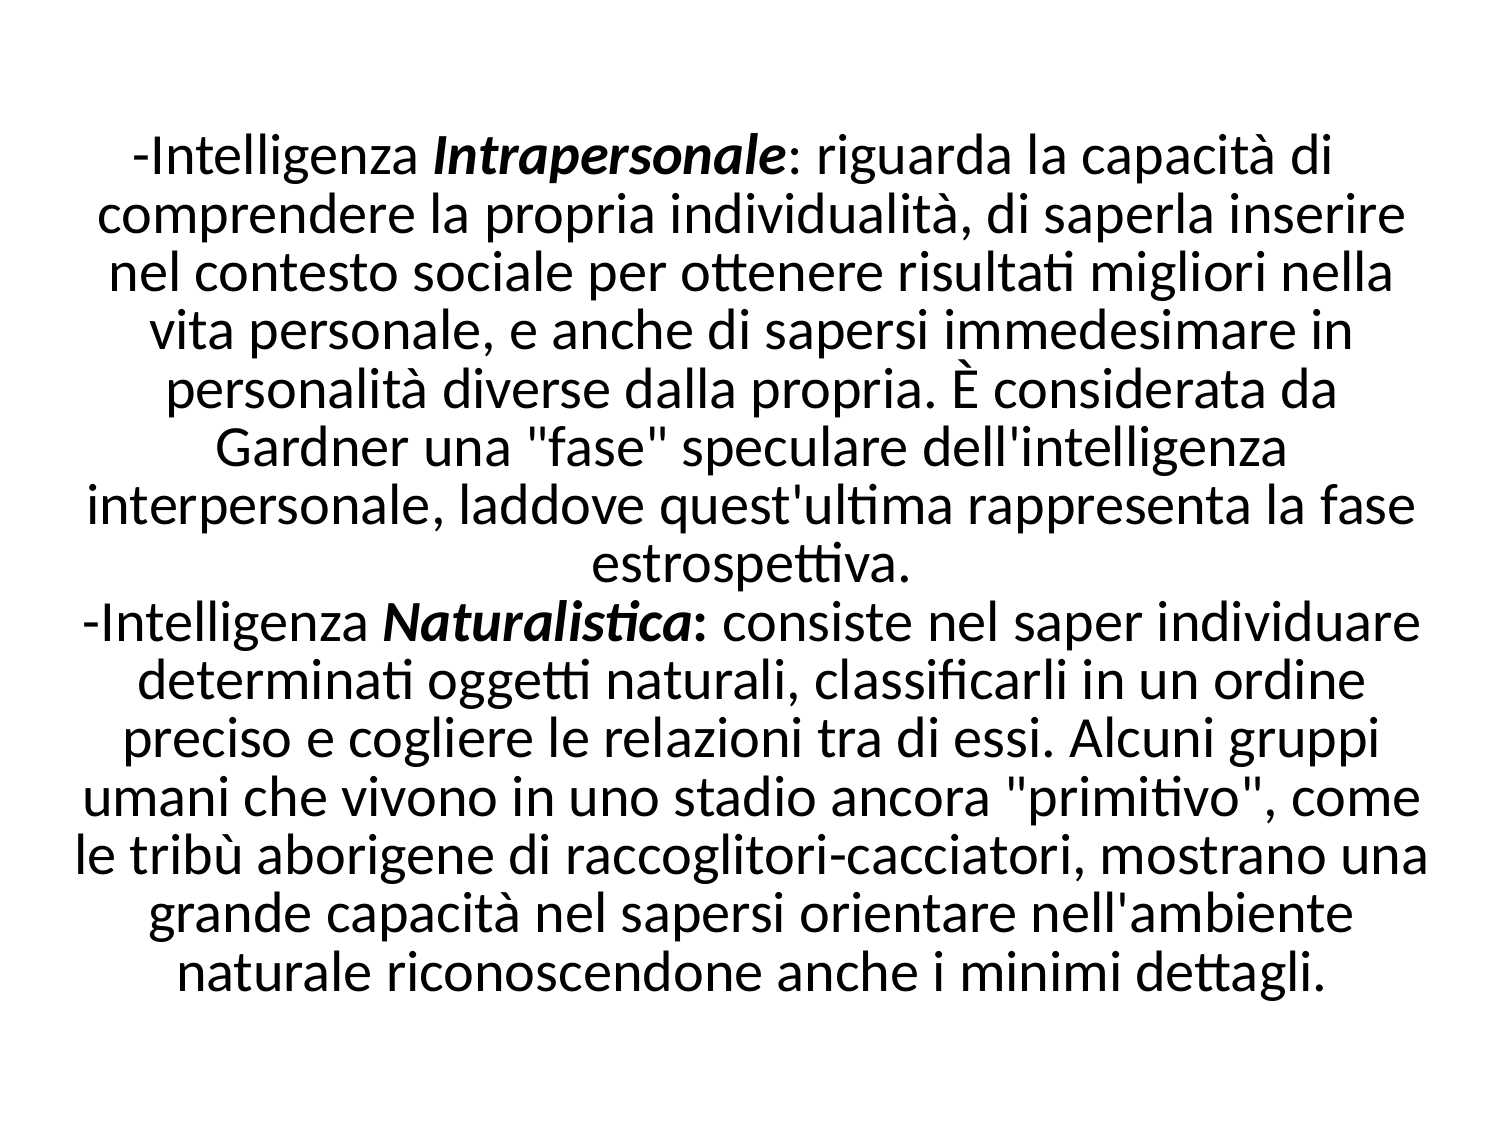

# -Intelligenza Intrapersonale: riguarda la capacità di comprendere la propria individualità, di saperla inserire nel contesto sociale per ottenere risultati migliori nella vita personale, e anche di sapersi immedesimare in personalità diverse dalla propria. È considerata da Gardner una "fase" speculare dell'intelligenza interpersonale, laddove quest'ultima rappresenta la fase estrospettiva. -Intelligenza Naturalistica: consiste nel saper individuare determinati oggetti naturali, classificarli in un ordine preciso e cogliere le relazioni tra di essi. Alcuni gruppi umani che vivono in uno stadio ancora "primitivo", come le tribù aborigene di raccoglitori-cacciatori, mostrano una grande capacità nel sapersi orientare nell'ambiente naturale riconoscendone anche i minimi dettagli.